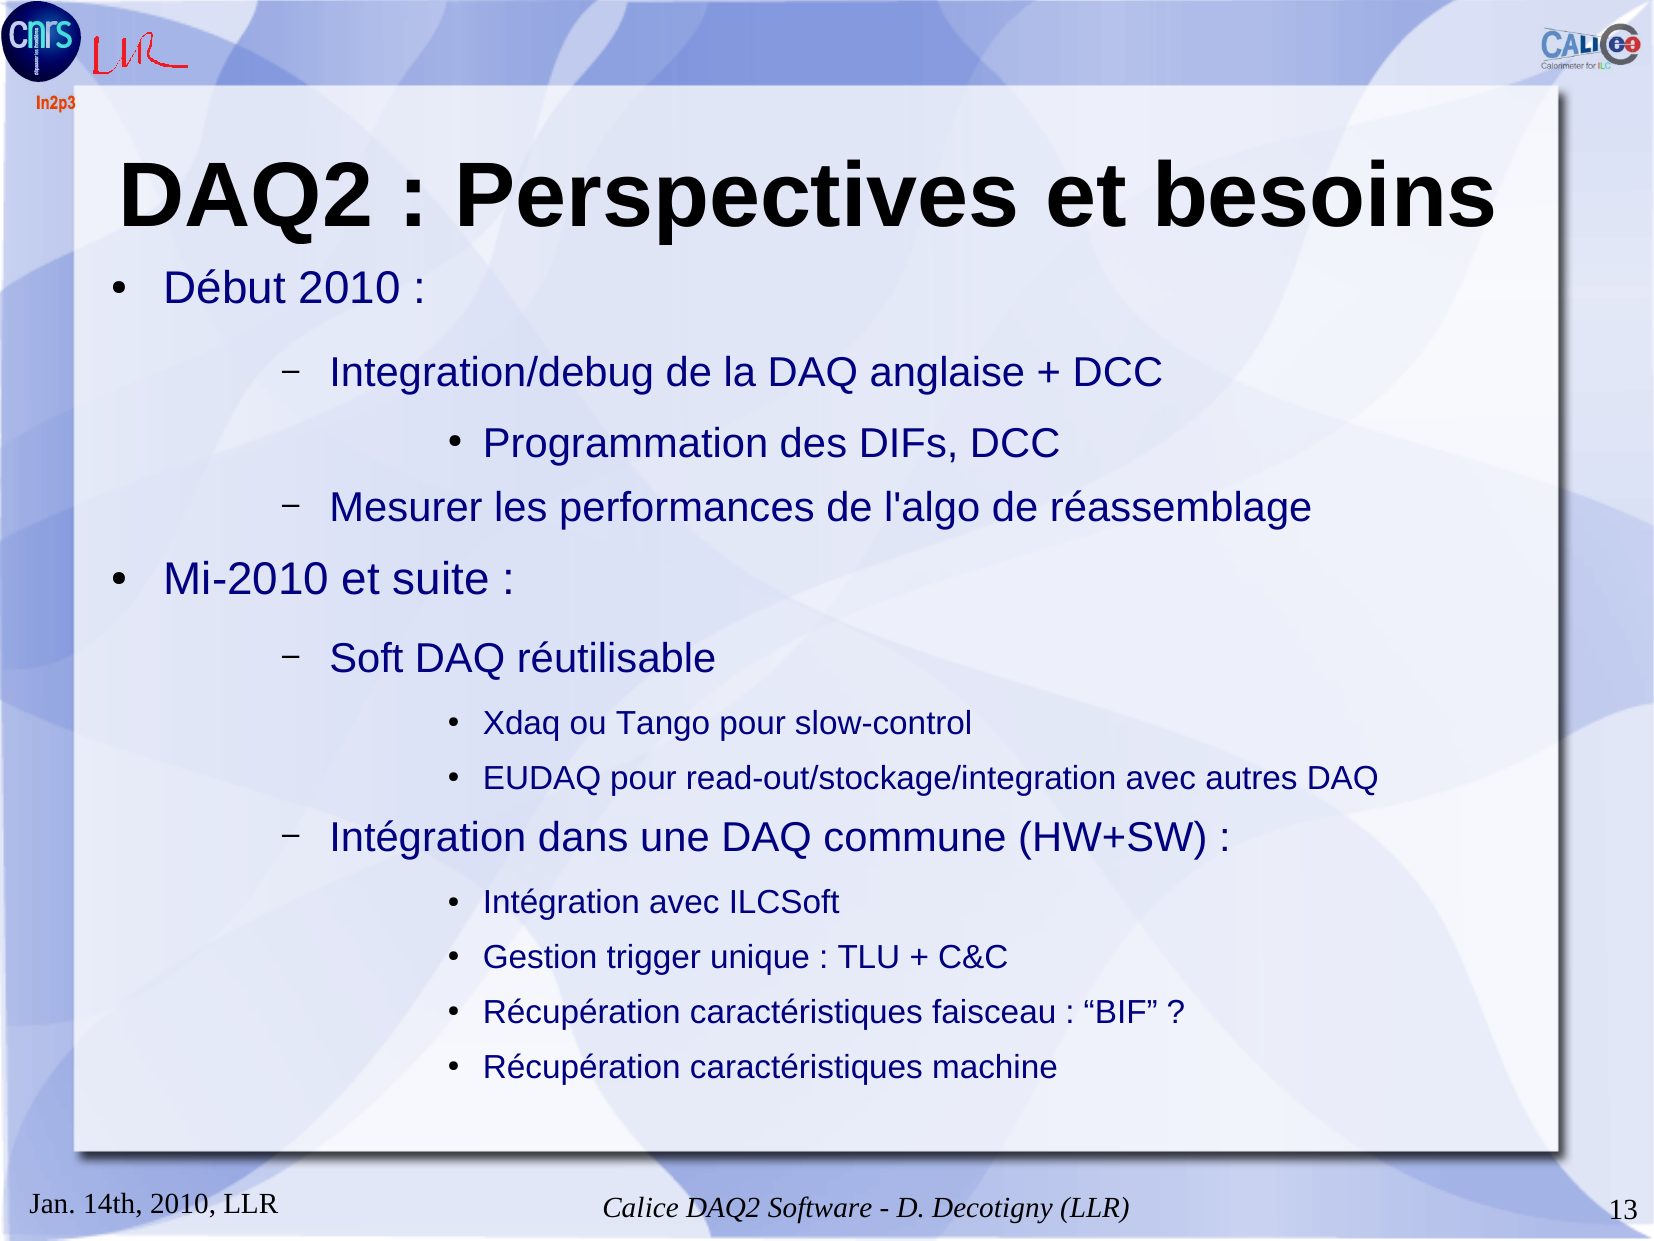

# DAQ2 : Perspectives et besoins
Début 2010 :
Integration/debug de la DAQ anglaise + DCC
Programmation des DIFs, DCC
Mesurer les performances de l'algo de réassemblage
Mi-2010 et suite :
Soft DAQ réutilisable
Xdaq ou Tango pour slow-control
EUDAQ pour read-out/stockage/integration avec autres DAQ
Intégration dans une DAQ commune (HW+SW) :
Intégration avec ILCSoft
Gestion trigger unique : TLU + C&C
Récupération caractéristiques faisceau : “BIF” ?
Récupération caractéristiques machine
Jan. 14th, 2010, LLR
Calice DAQ2 Software - D. Decotigny (LLR)
13